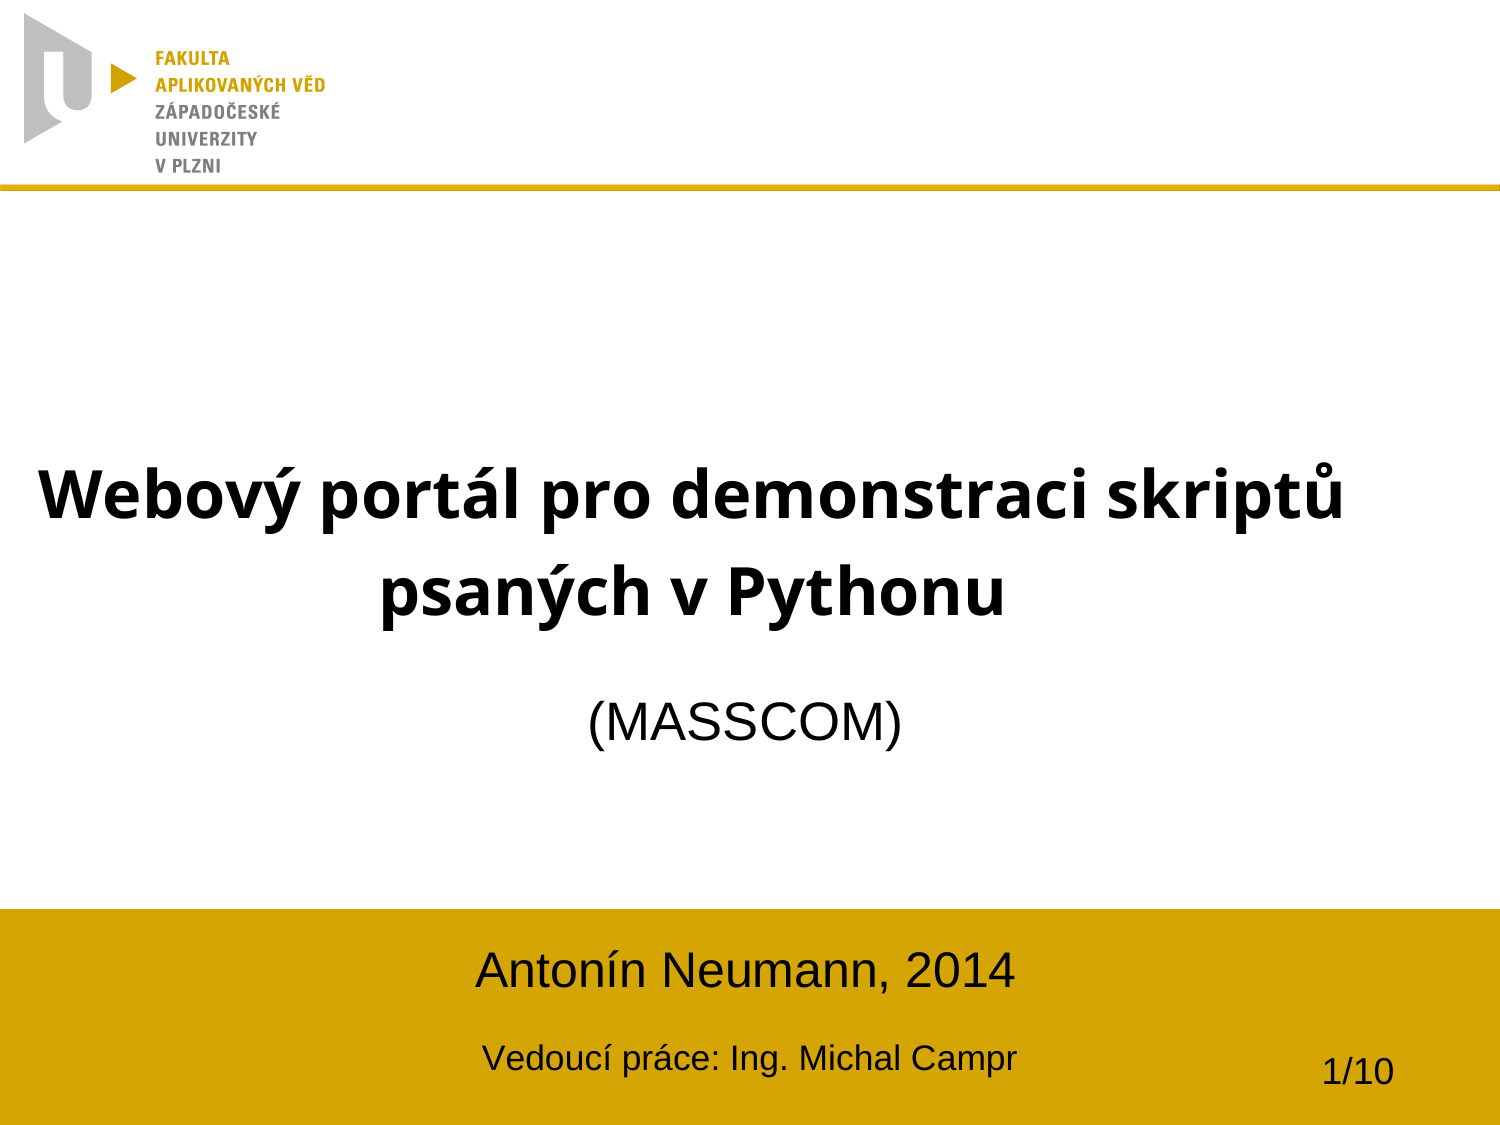

#
Webový portál pro demonstraci skriptů
psaných v Pythonu
(MASSCOM)
Antonín Neumann, 2014
Vedoucí práce: Ing. Michal Campr